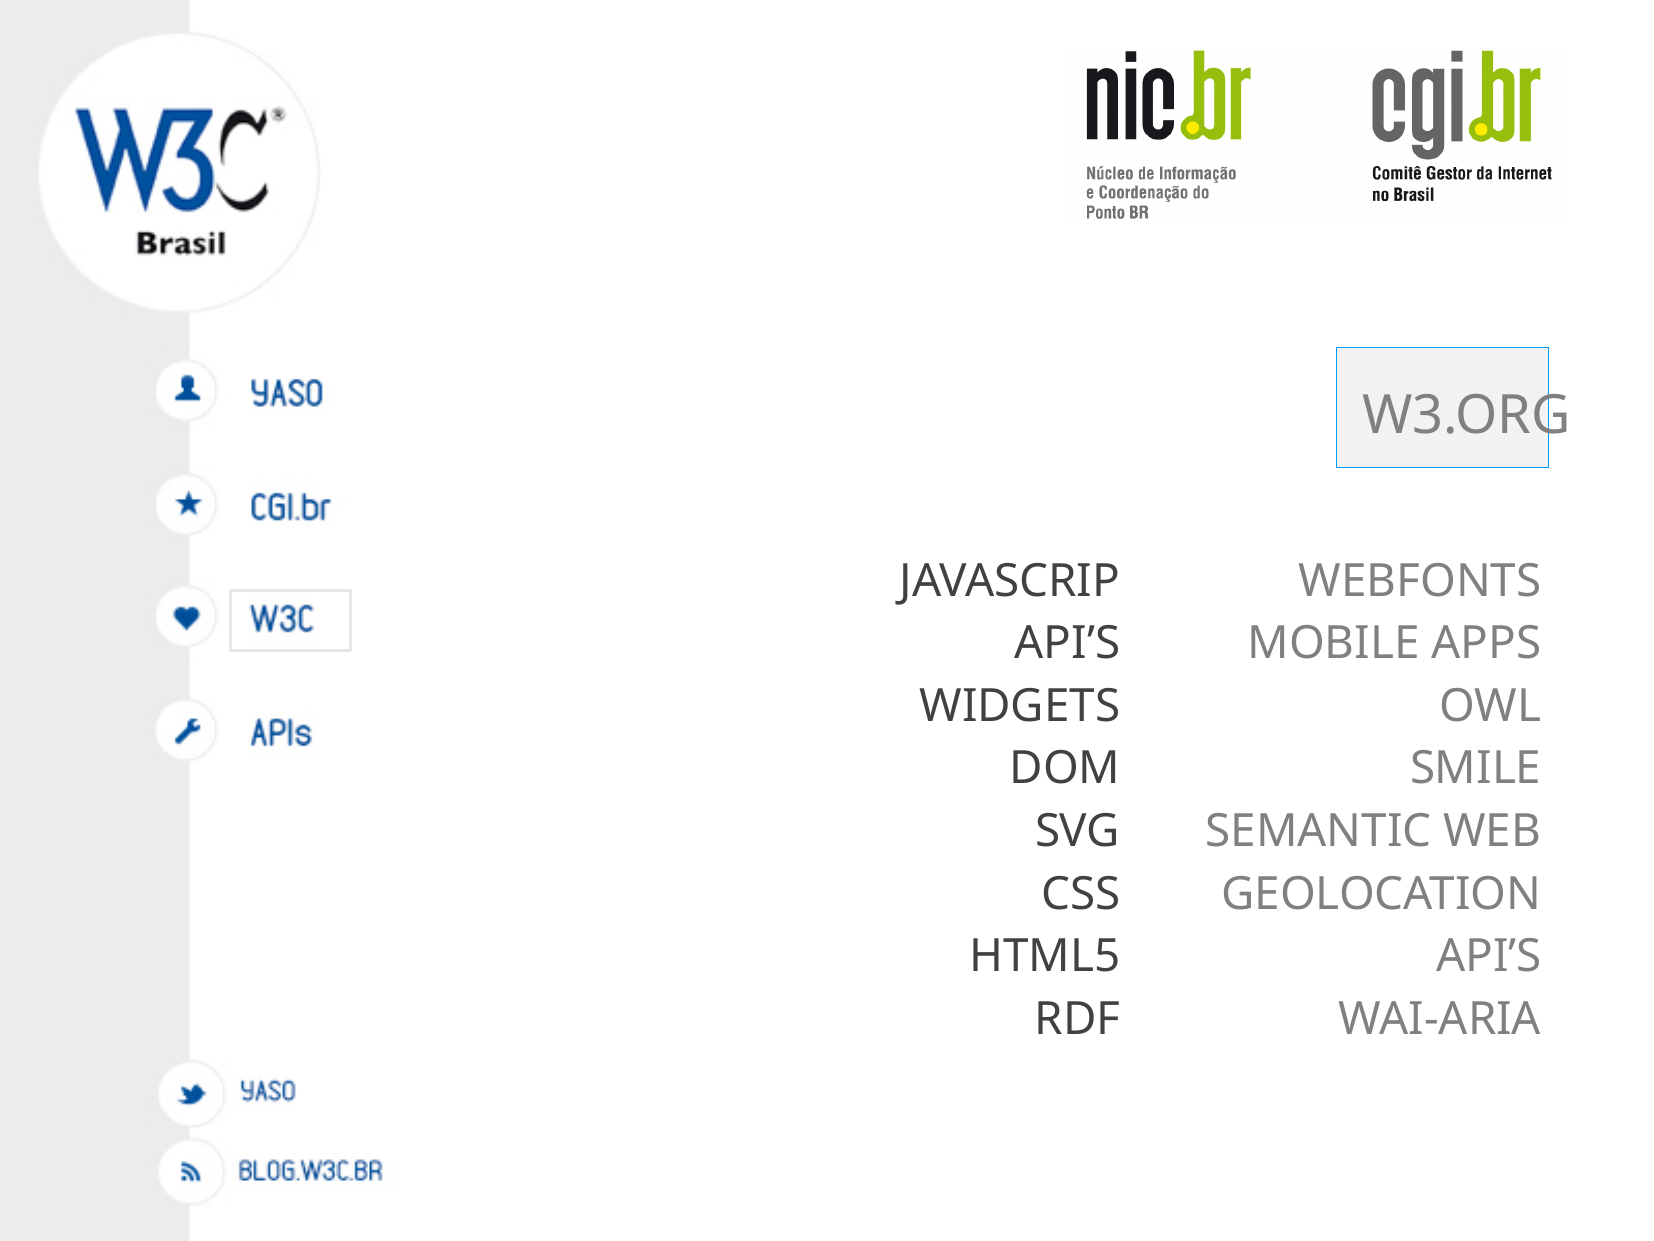

W3.ORG
JAVASCRIP
API’S
WIDGETS
DOM
SVG
CSS
HTML5
RDF
WEBFONTS
MOBILE APPS
OWL
SMILE
SEMANTIC WEB
GEOLOCATION API’S
WAI-ARIA